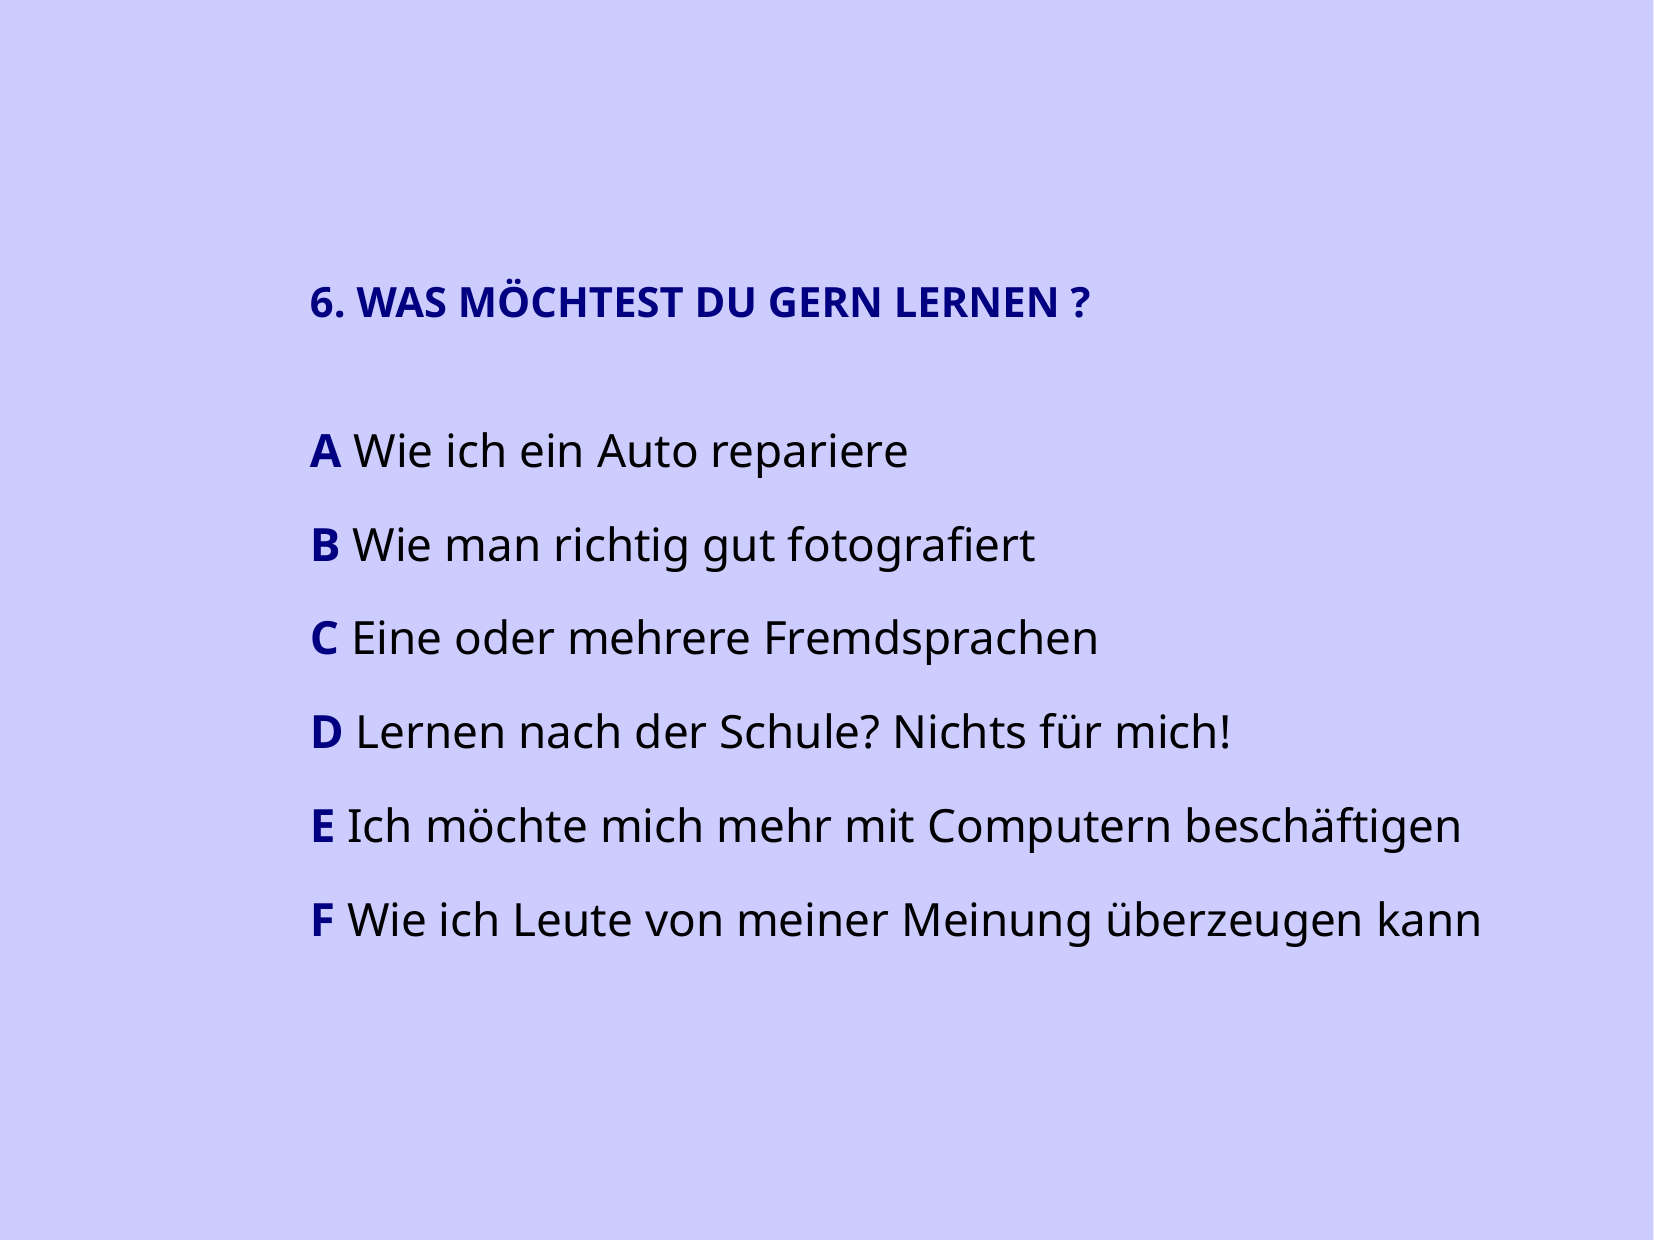

6. WAS MÖCHTEST DU GERN LERNEN ?
A Wie ich ein Auto repariere
B Wie man richtig gut fotografiert
C Eine oder mehrere Fremdsprachen
D Lernen nach der Schule? Nichts für mich!
E Ich möchte mich mehr mit Computern beschäftigen
F Wie ich Leute von meiner Meinung überzeugen kann